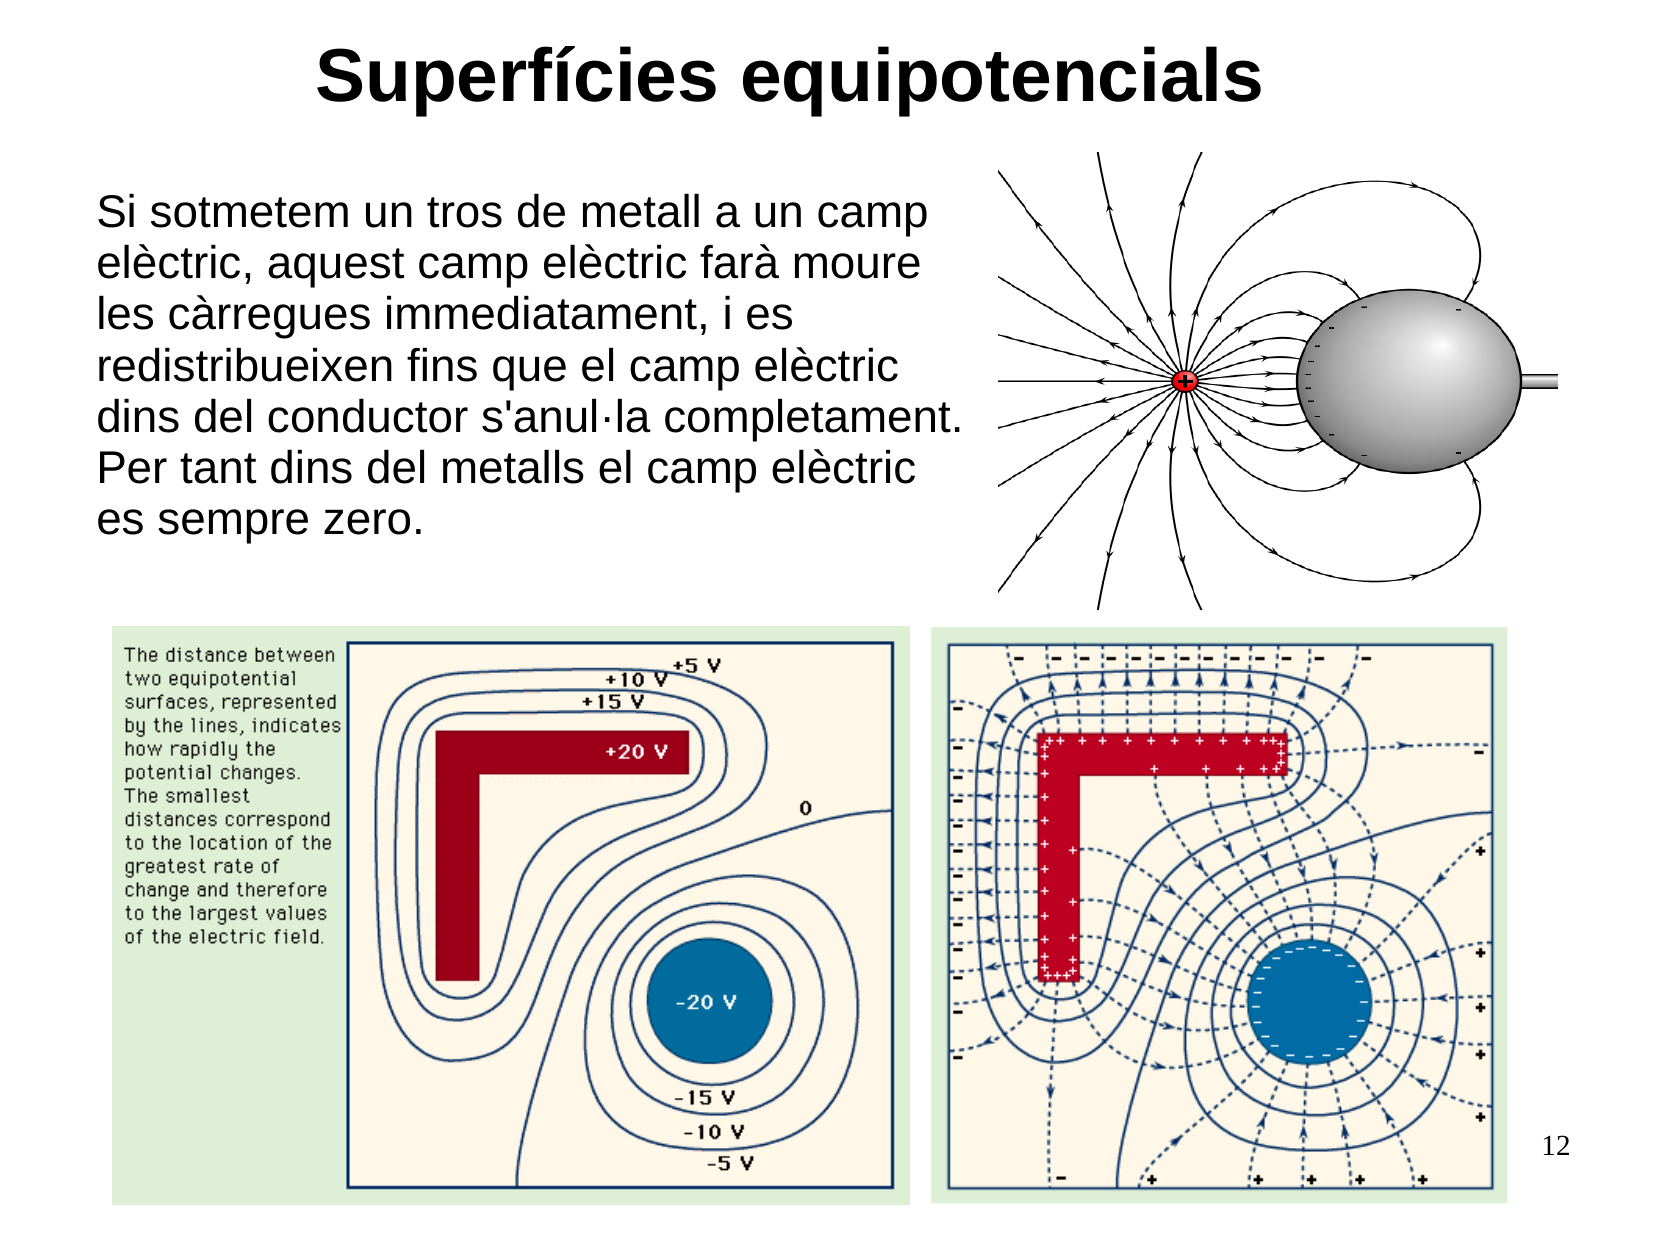

Superfícies equipotencials
Si sotmetem un tros de metall a un camp elèctric, aquest camp elèctric farà moure les càrregues immediatament, i es redistribueixen fins que el camp elèctric dins del conductor s'anul·la completament. Per tant dins del metalls el camp elèctric es sempre zero.
12